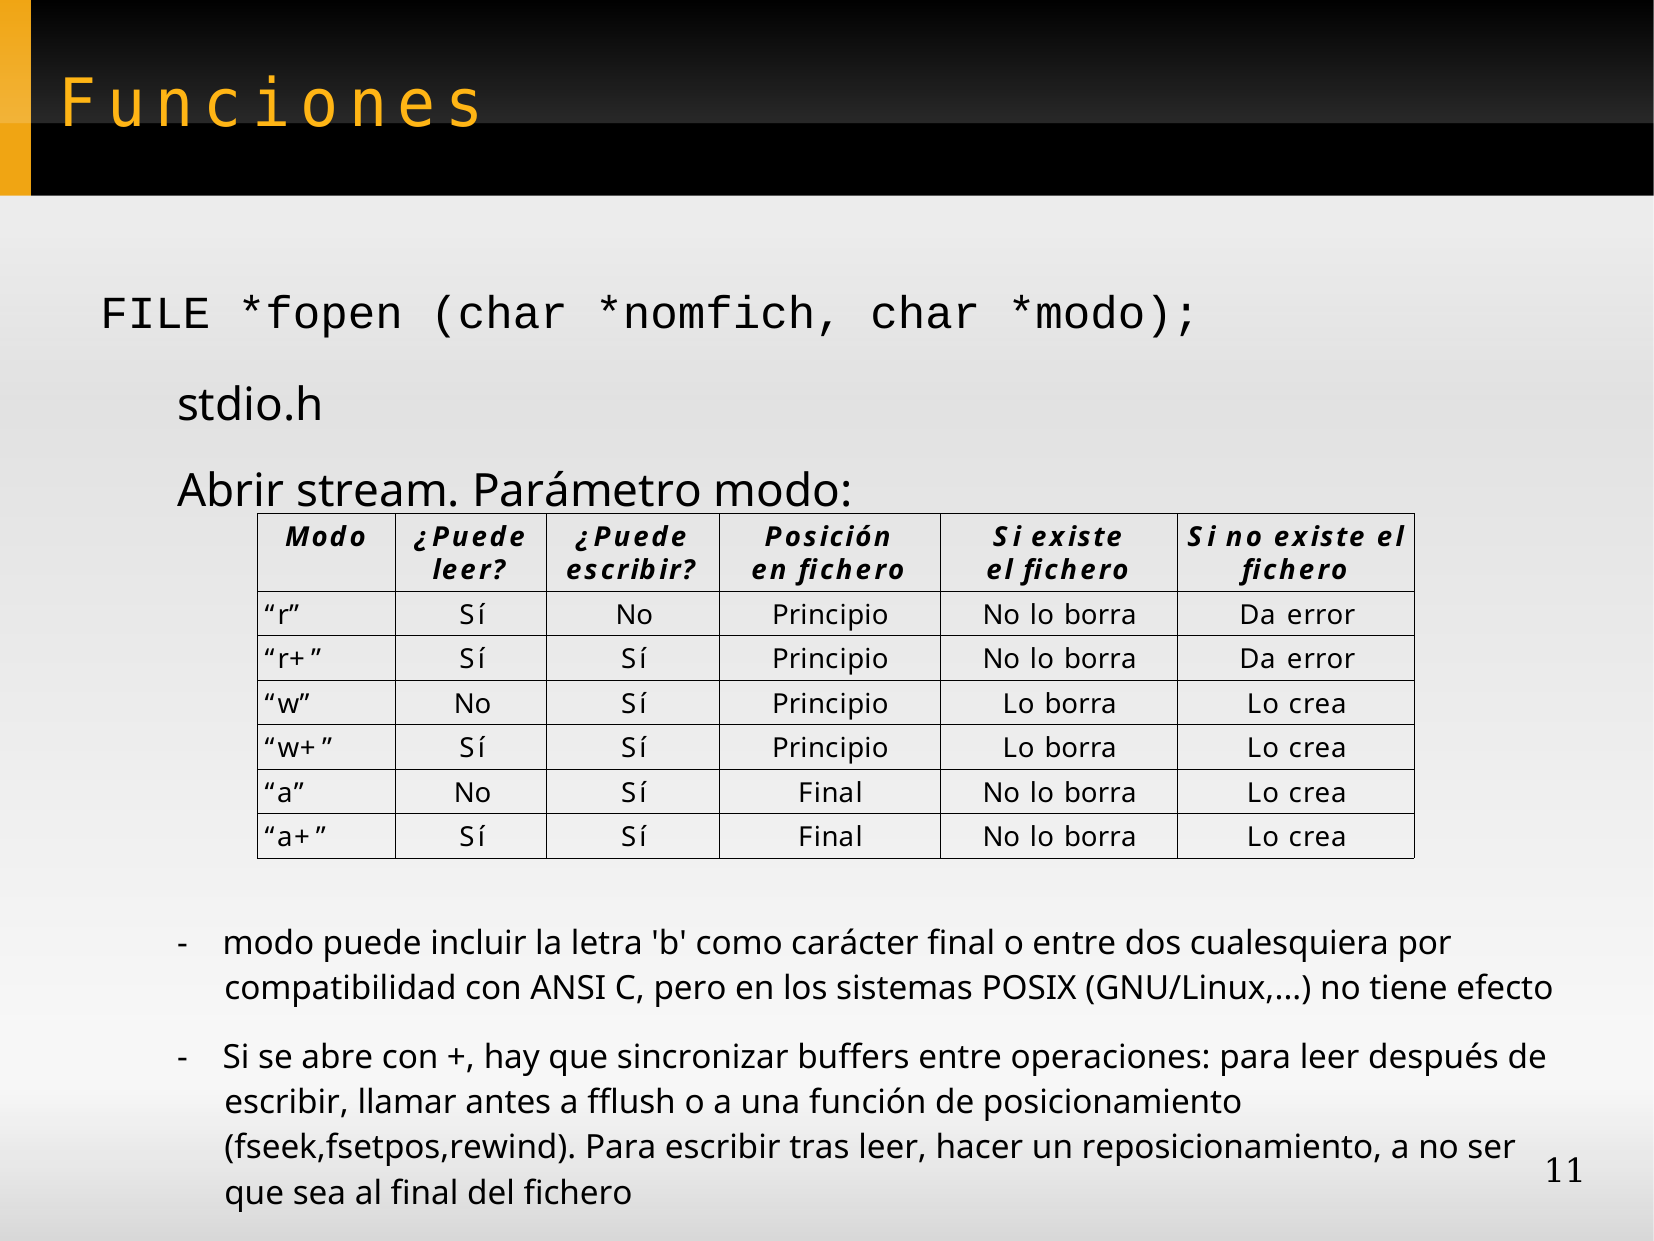

# Funciones
FILE *fopen (char *nomfich, char *modo);
stdio.h
Abrir stream. Parámetro modo:
- modo puede incluir la letra 'b' como carácter final o entre dos cualesquiera por compatibilidad con ANSI C, pero en los sistemas POSIX (GNU/Linux,...) no tiene efecto
- Si se abre con +, hay que sincronizar buffers entre operaciones: para leer después de escribir, llamar antes a fflush o a una función de posicionamiento (fseek,fsetpos,rewind). Para escribir tras leer, hacer un reposicionamiento, a no ser que sea al final del fichero
Valor de retorno: en caso de error, devuelve NULL
11